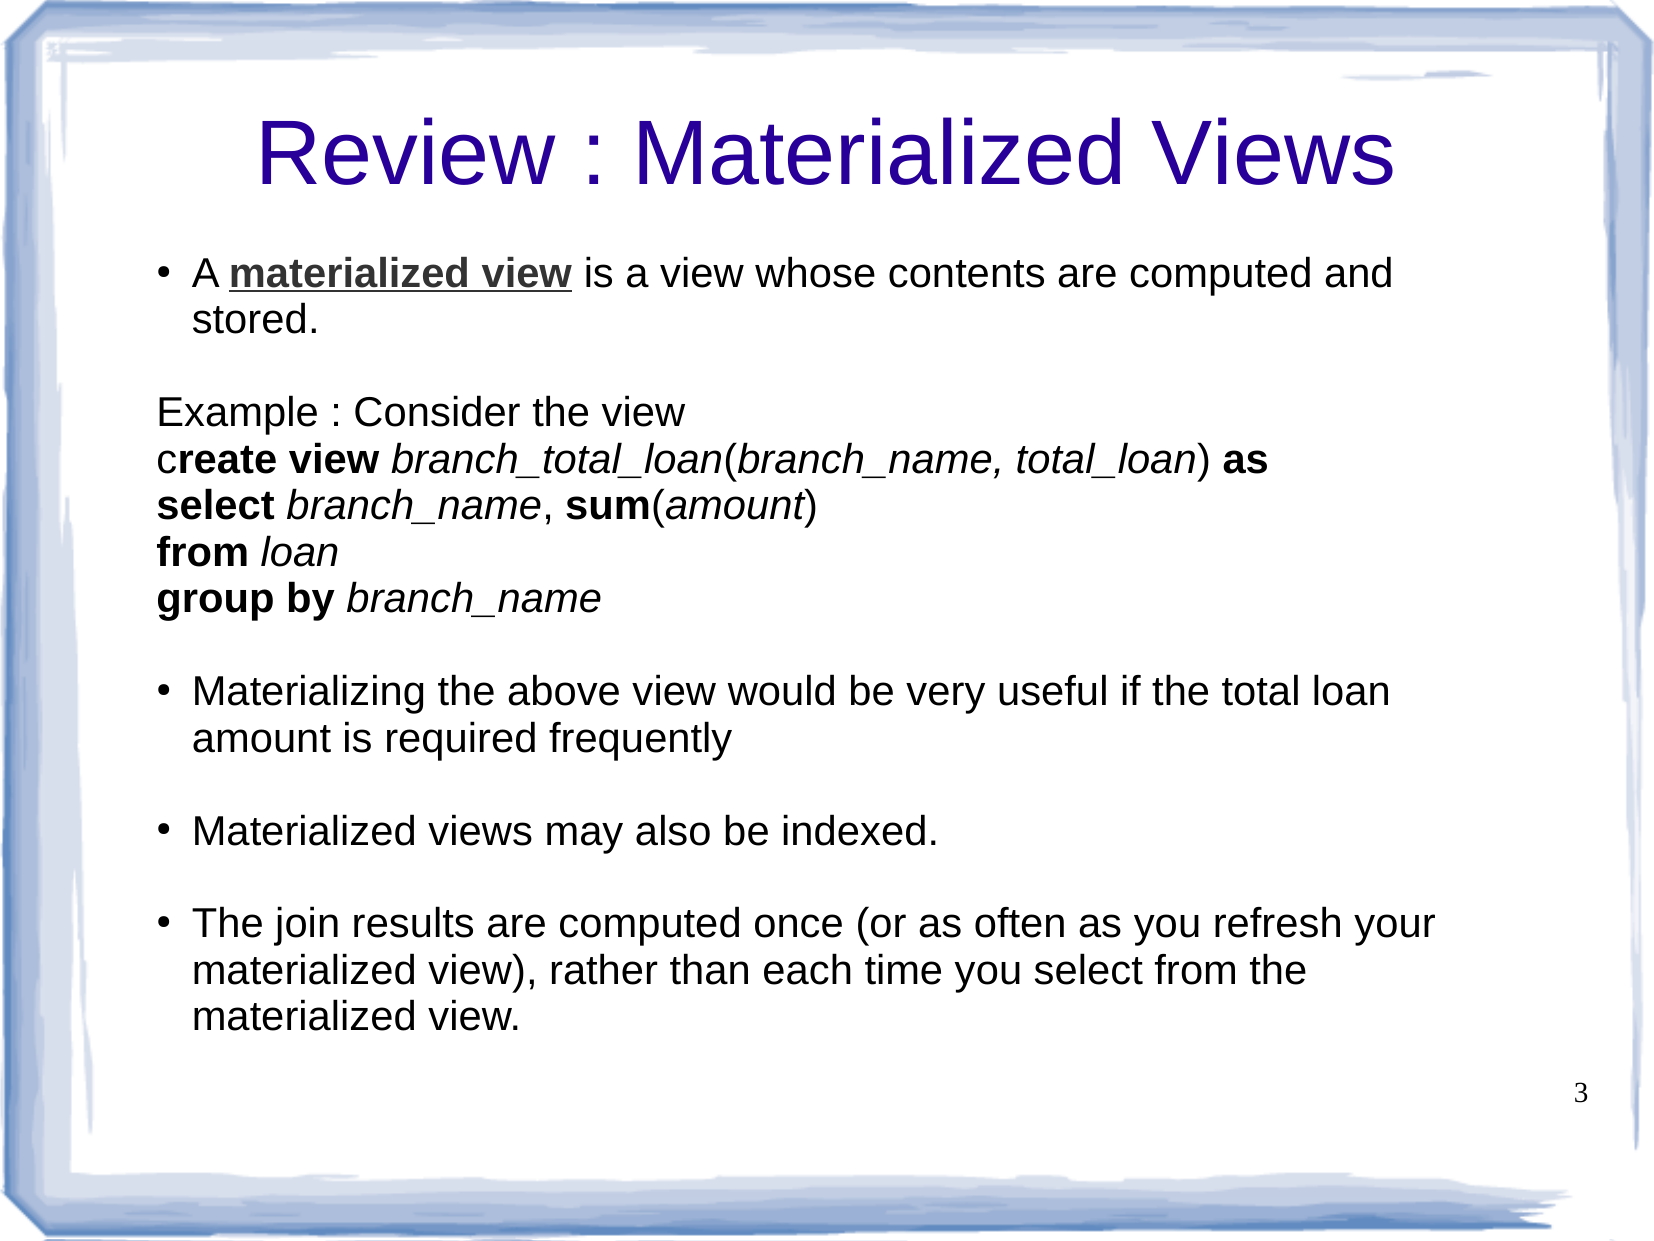

# Review : Materialized Views
A materialized view is a view whose contents are computed and stored.
Example : Consider the view
create view branch_total_loan(branch_name, total_loan) as
select branch_name, sum(amount)
from loan
group by branch_name
Materializing the above view would be very useful if the total loan amount is required frequently
Materialized views may also be indexed.
The join results are computed once (or as often as you refresh your materialized view), rather than each time you select from the materialized view.
3